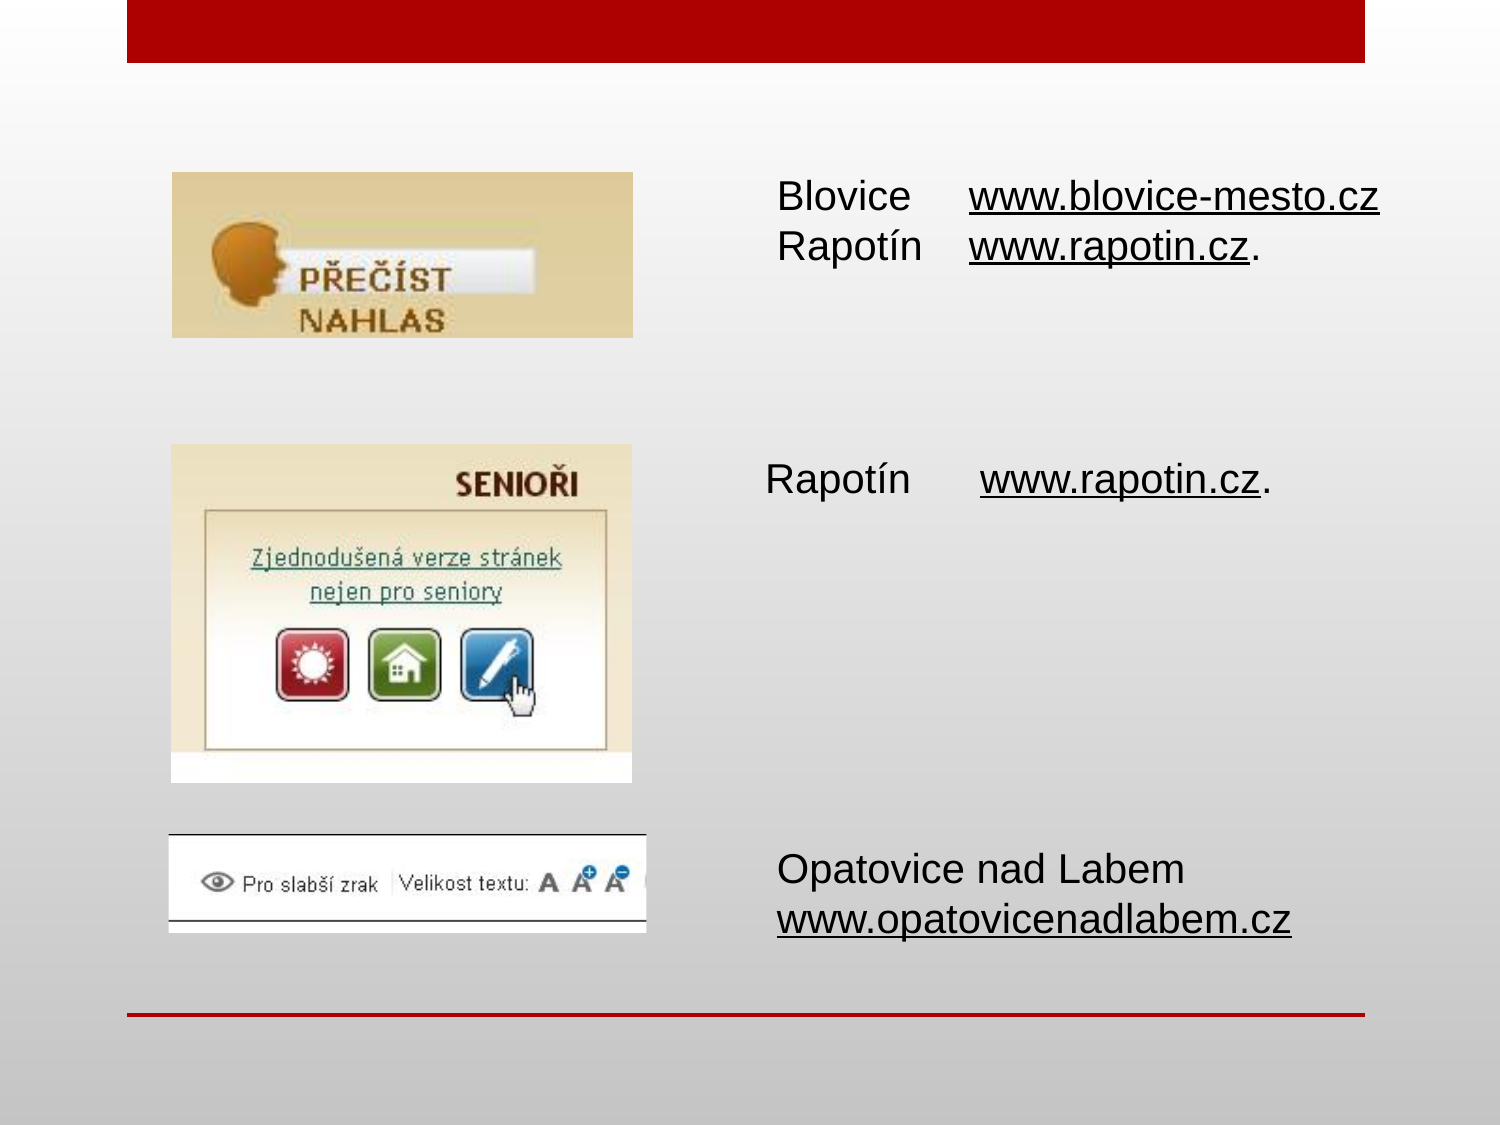

Blovice www.blovice-mesto.cz
Rapotín www.rapotin.cz.
Rapotín www.rapotin.cz.
Opatovice nad Labem www.opatovicenadlabem.cz